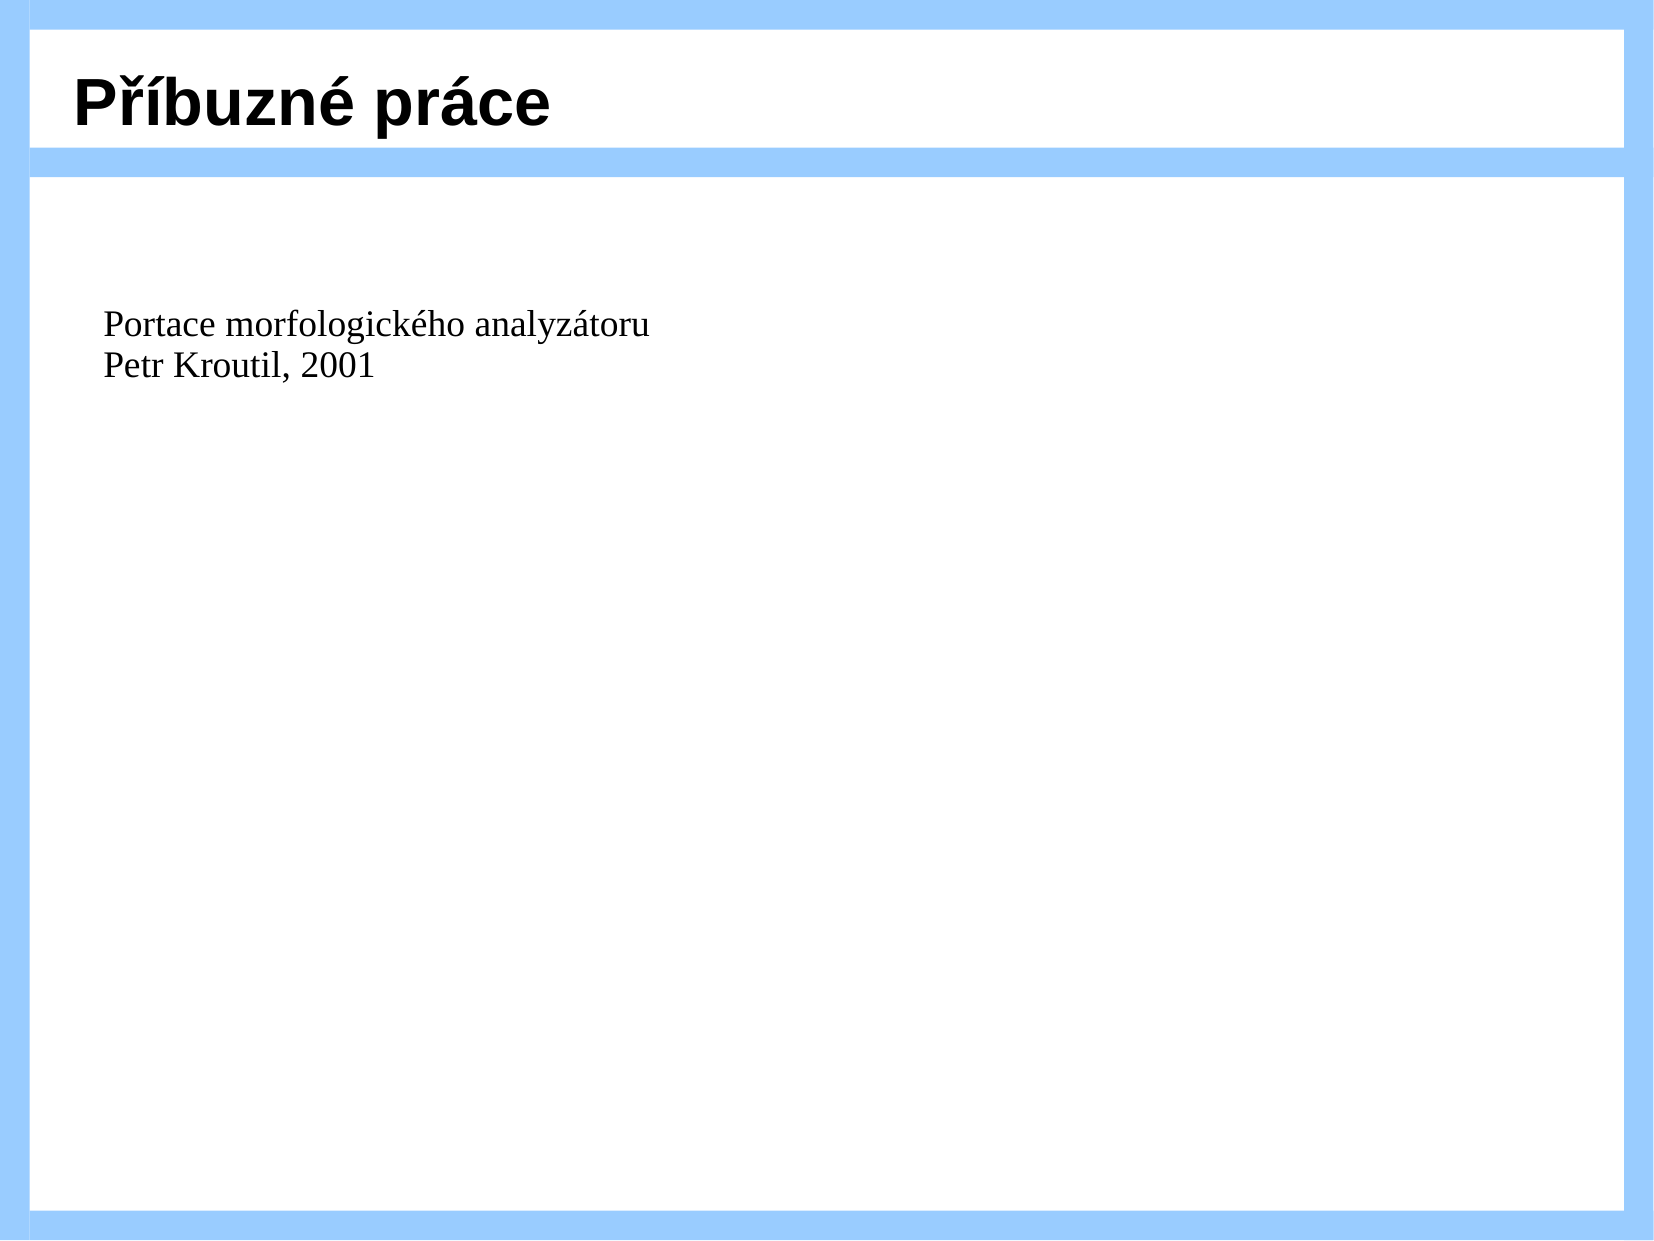

Příbuzné práce
Portace morfologického analyzátoru
Petr Kroutil, 2001